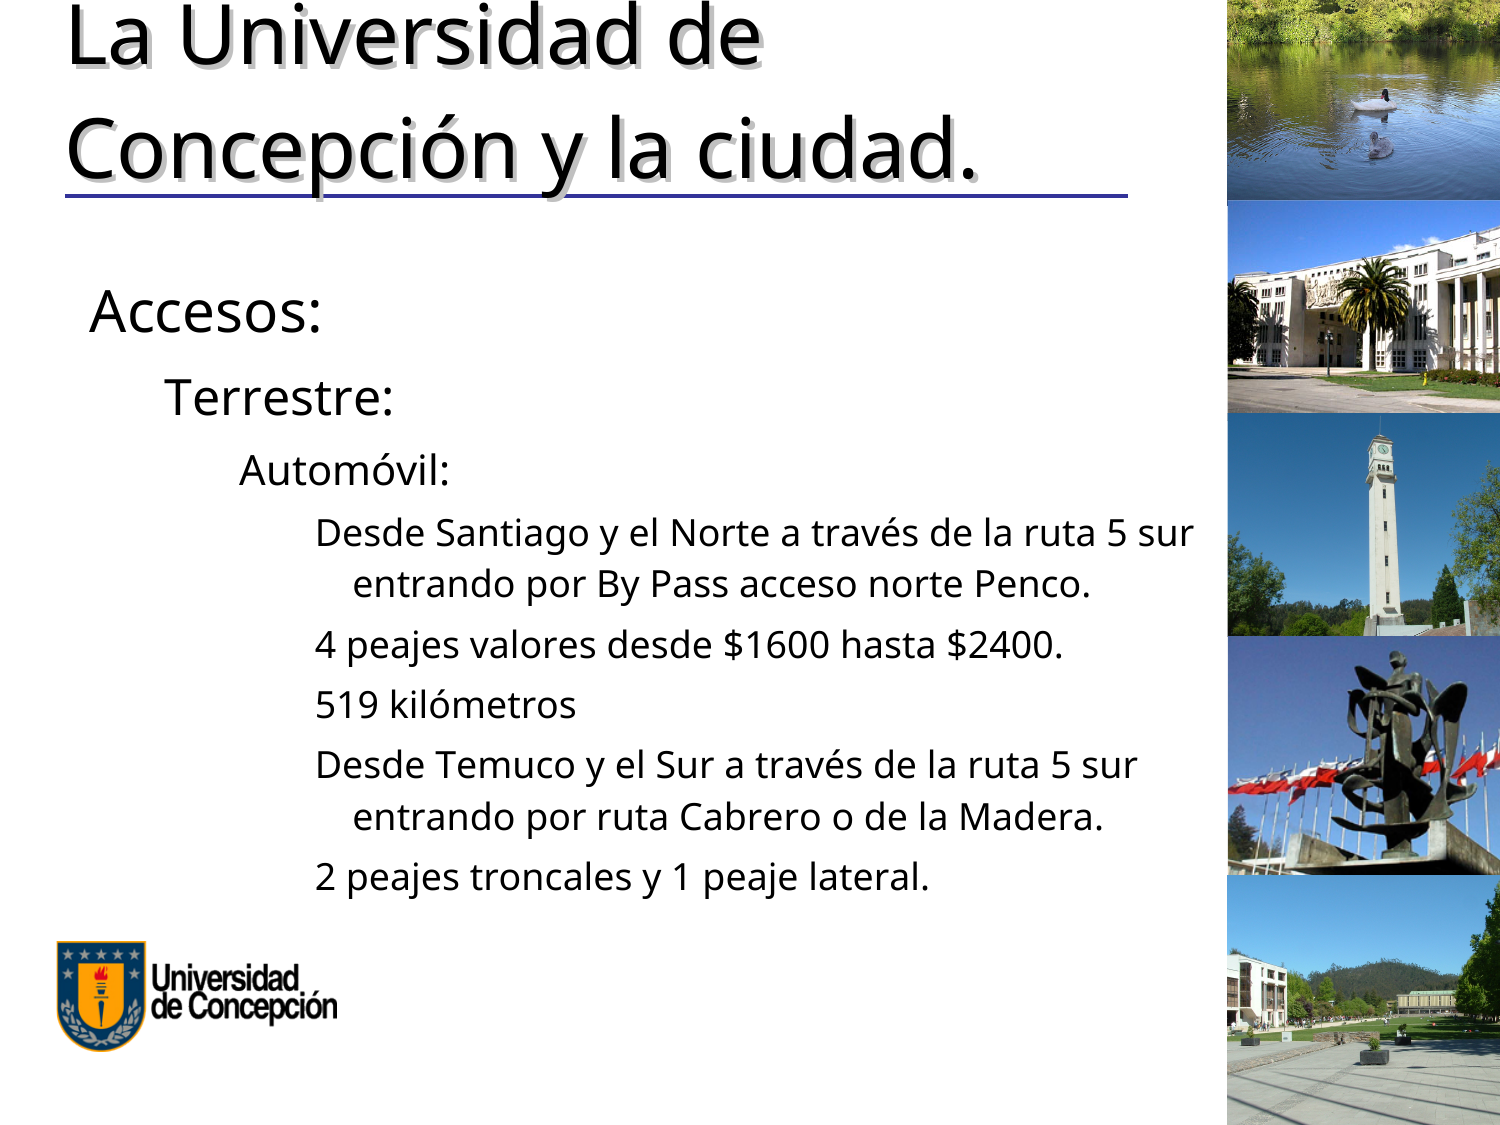

# La Universidad de Concepción y la ciudad.
Accesos:
Terrestre:
Automóvil:
Desde Santiago y el Norte a través de la ruta 5 sur entrando por By Pass acceso norte Penco.
4 peajes valores desde $1600 hasta $2400.
519 kilómetros
Desde Temuco y el Sur a través de la ruta 5 sur entrando por ruta Cabrero o de la Madera.
2 peajes troncales y 1 peaje lateral.